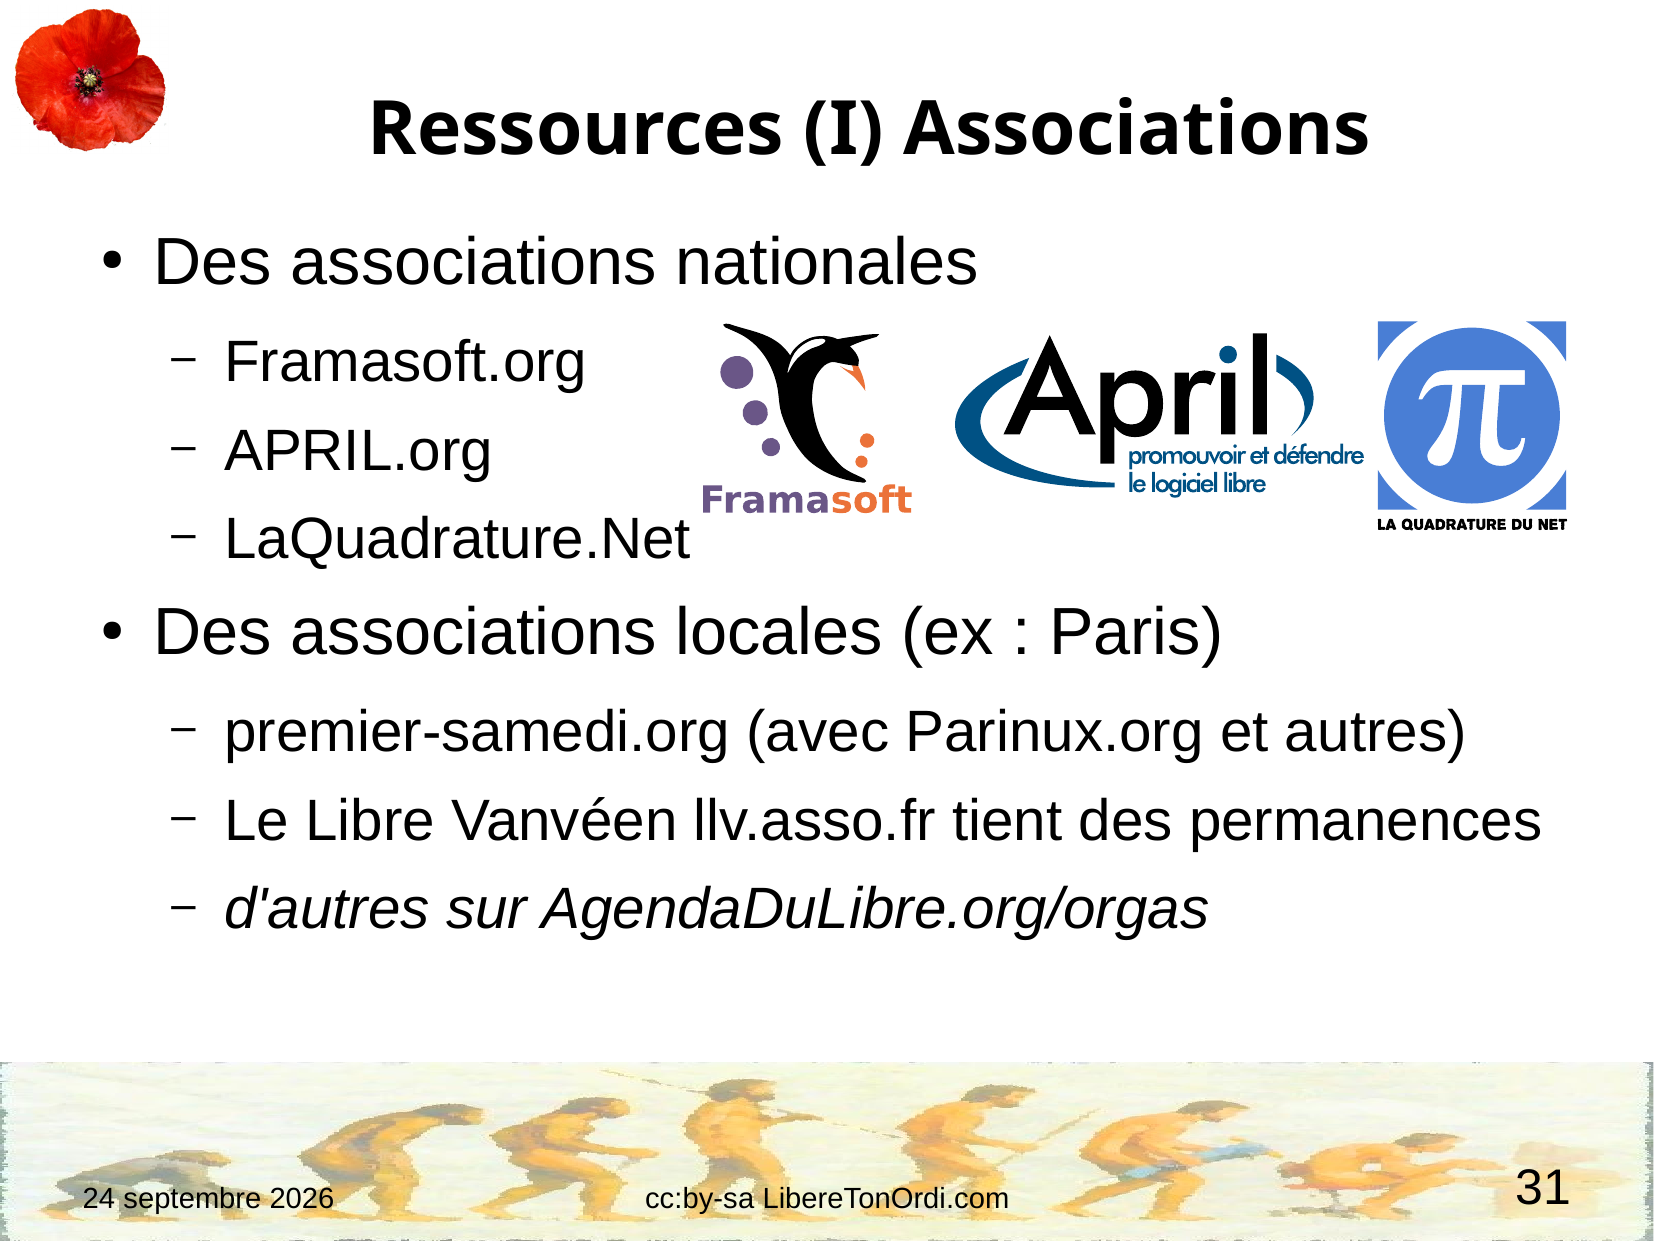

# Ressources (I) Associations
Des associations nationales
Framasoft.org
APRIL.org
LaQuadrature.Net
Des associations locales (ex : Paris)
premier-samedi.org (avec Parinux.org et autres)
Le Libre Vanvéen llv.asso.fr tient des permanences
d'autres sur AgendaDuLibre.org/orgas
cc:by-sa LibereTonOrdi.com
31